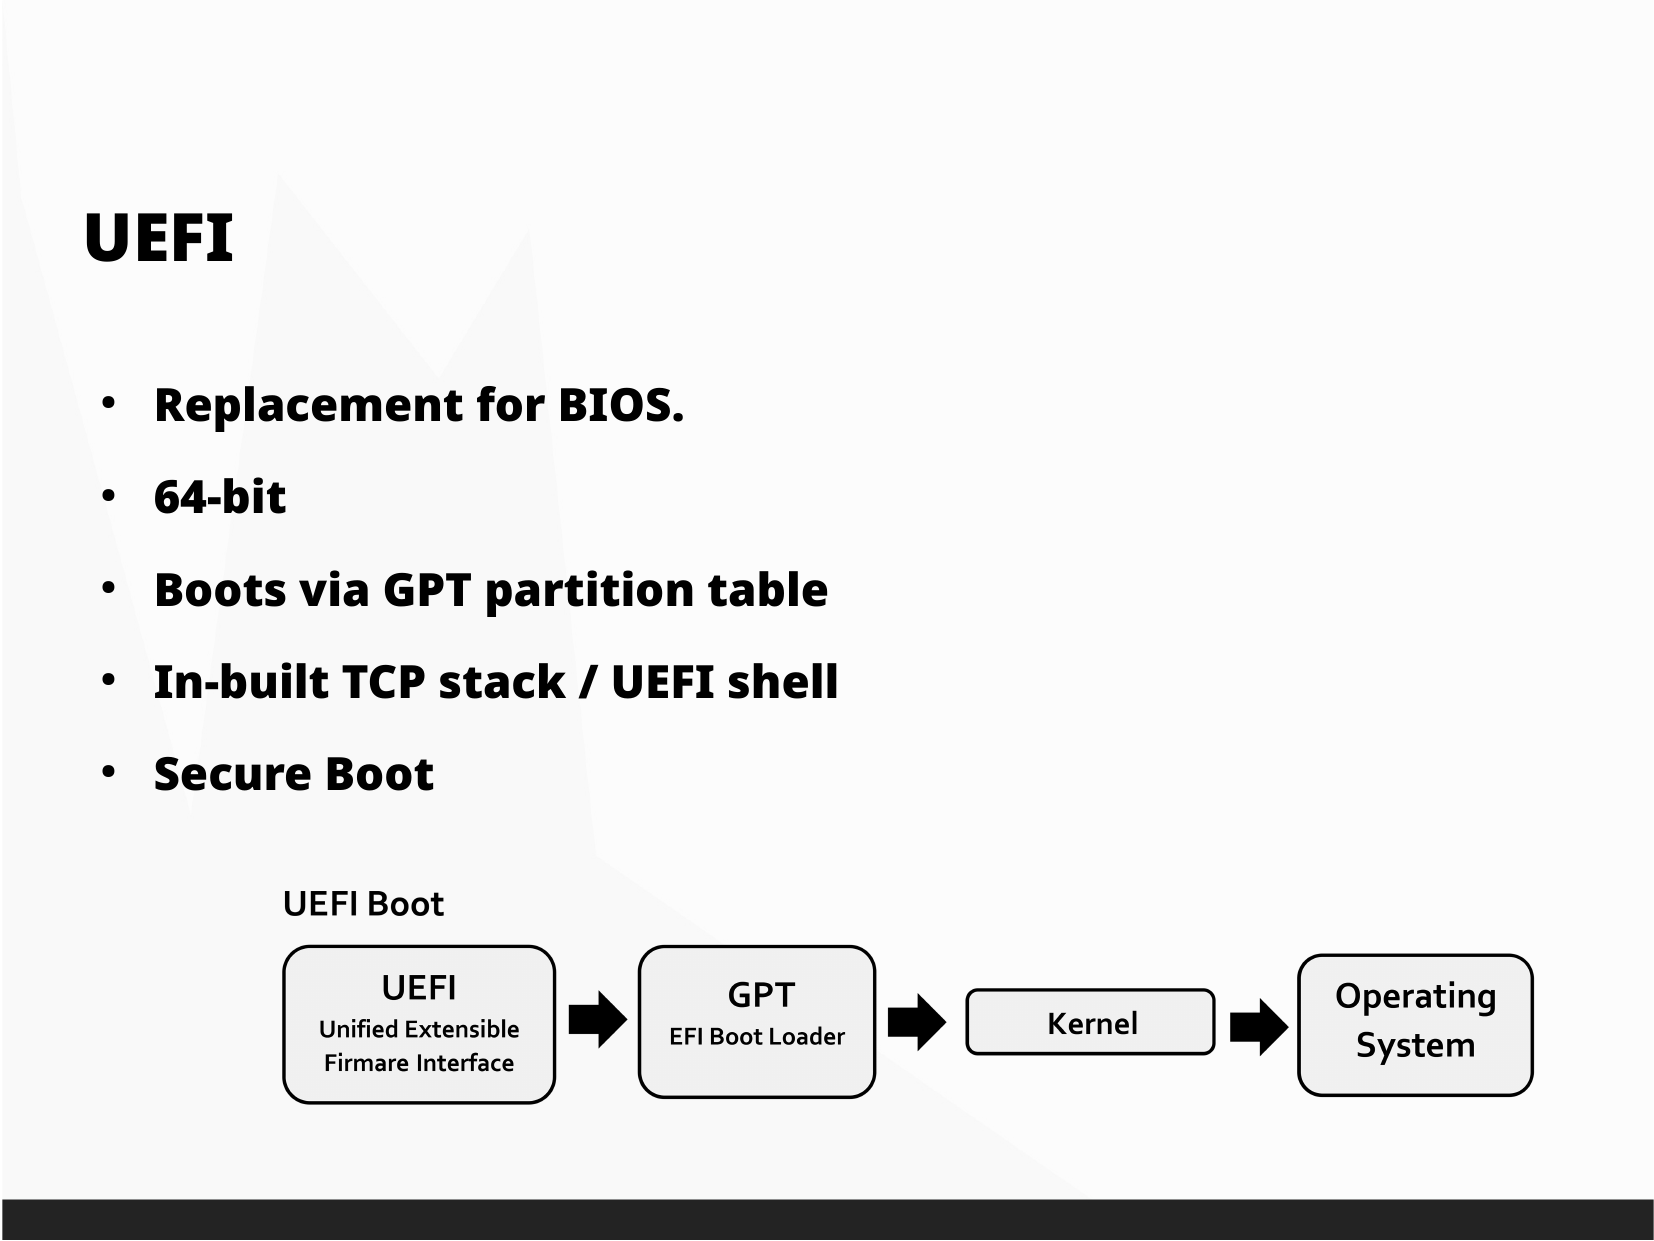

# UEFI
Replacement for BIOS.
64-bit
Boots via GPT partition table
In-built TCP stack / UEFI shell
Secure Boot